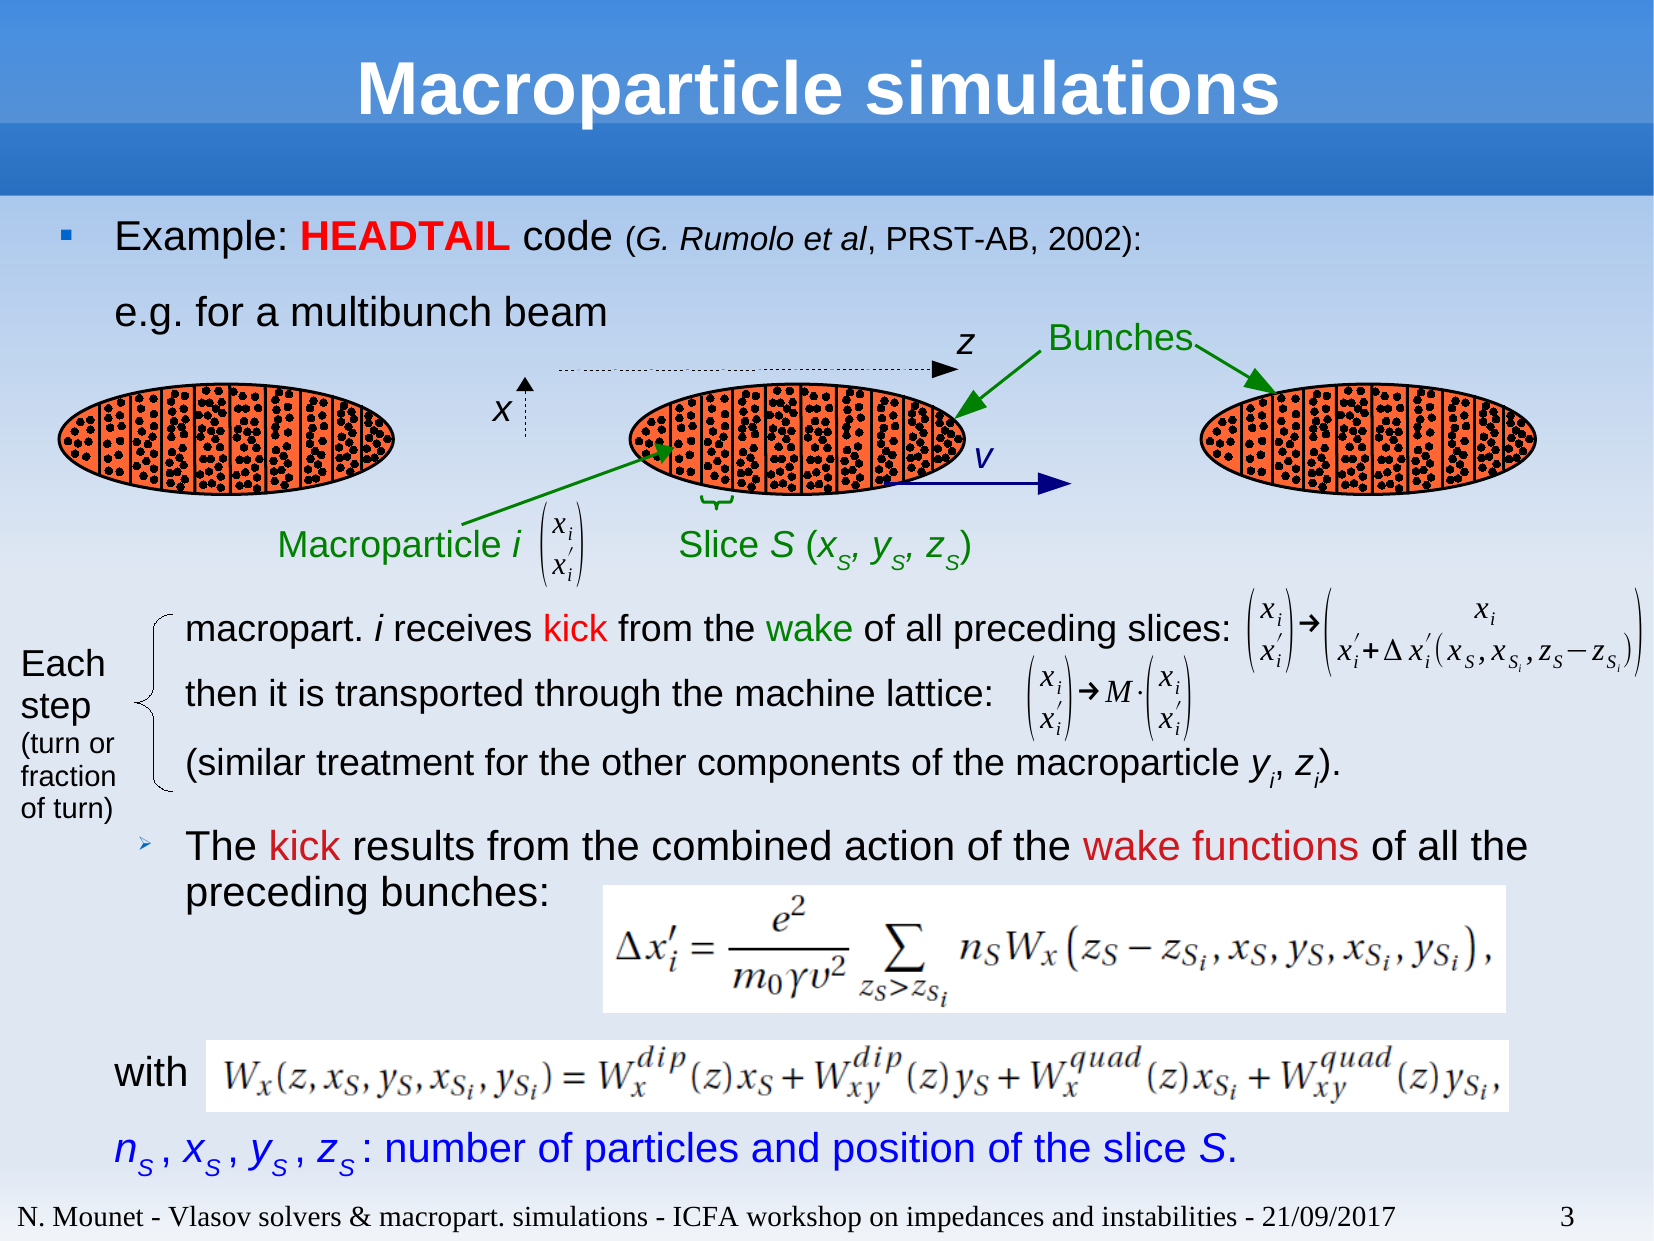

# Macroparticle simulations
Example: HEADTAIL code (G. Rumolo et al, PRST-AB, 2002):
e.g. for a multibunch beam
macropart. i receives kick from the wake of all preceding slices:
then it is transported through the machine lattice:
(similar treatment for the other components of the macroparticle yi, zi).
The kick results from the combined action of the wake functions of all the preceding bunches:
Bunches
z
x
v
Macroparticle i
Slice S (xS, yS, zS)
Each step (turn or fraction of turn)
with
nS , xS , yS , zS : number of particles and position of the slice S.
N. Mounet - Vlasov solvers & macropart. simulations - ICFA workshop on impedances and instabilities - 21/09/2017
3